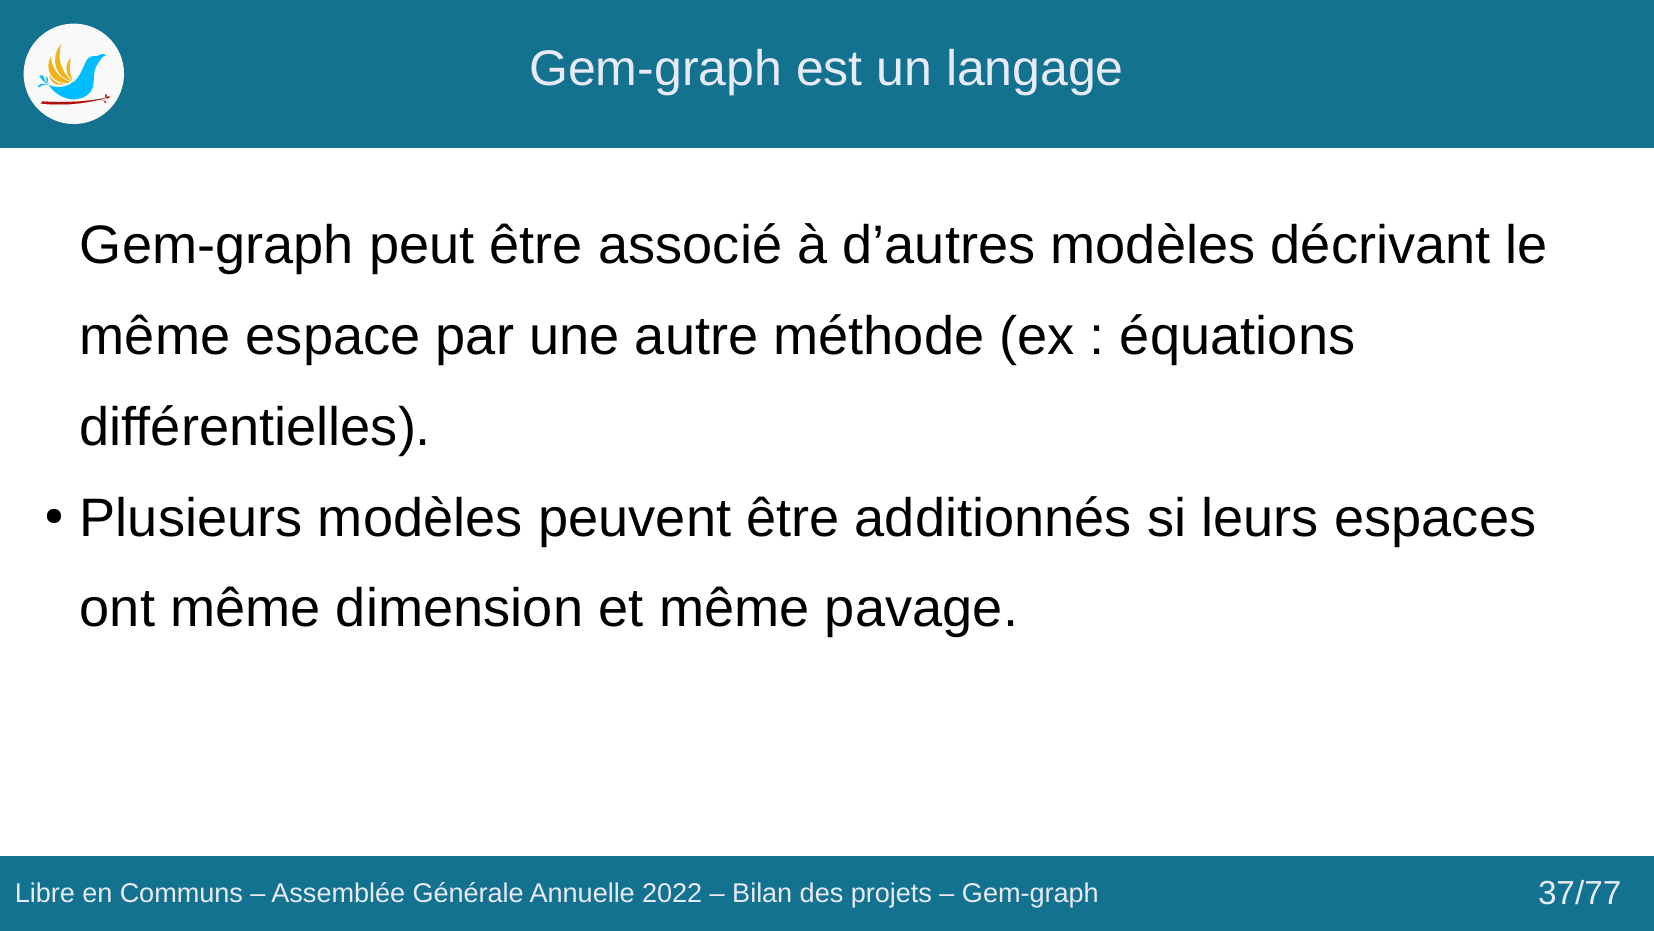

Gem-graph est un langage
Gem-graph peut être associé à d’autres modèles décrivant le même espace par une autre méthode (ex : équations différentielles).
Plusieurs modèles peuvent être additionnés si leurs espaces ont même dimension et même pavage.
Libre en Communs – Assemblée Générale Annuelle 2022 – Bilan des projets – Gem-graph